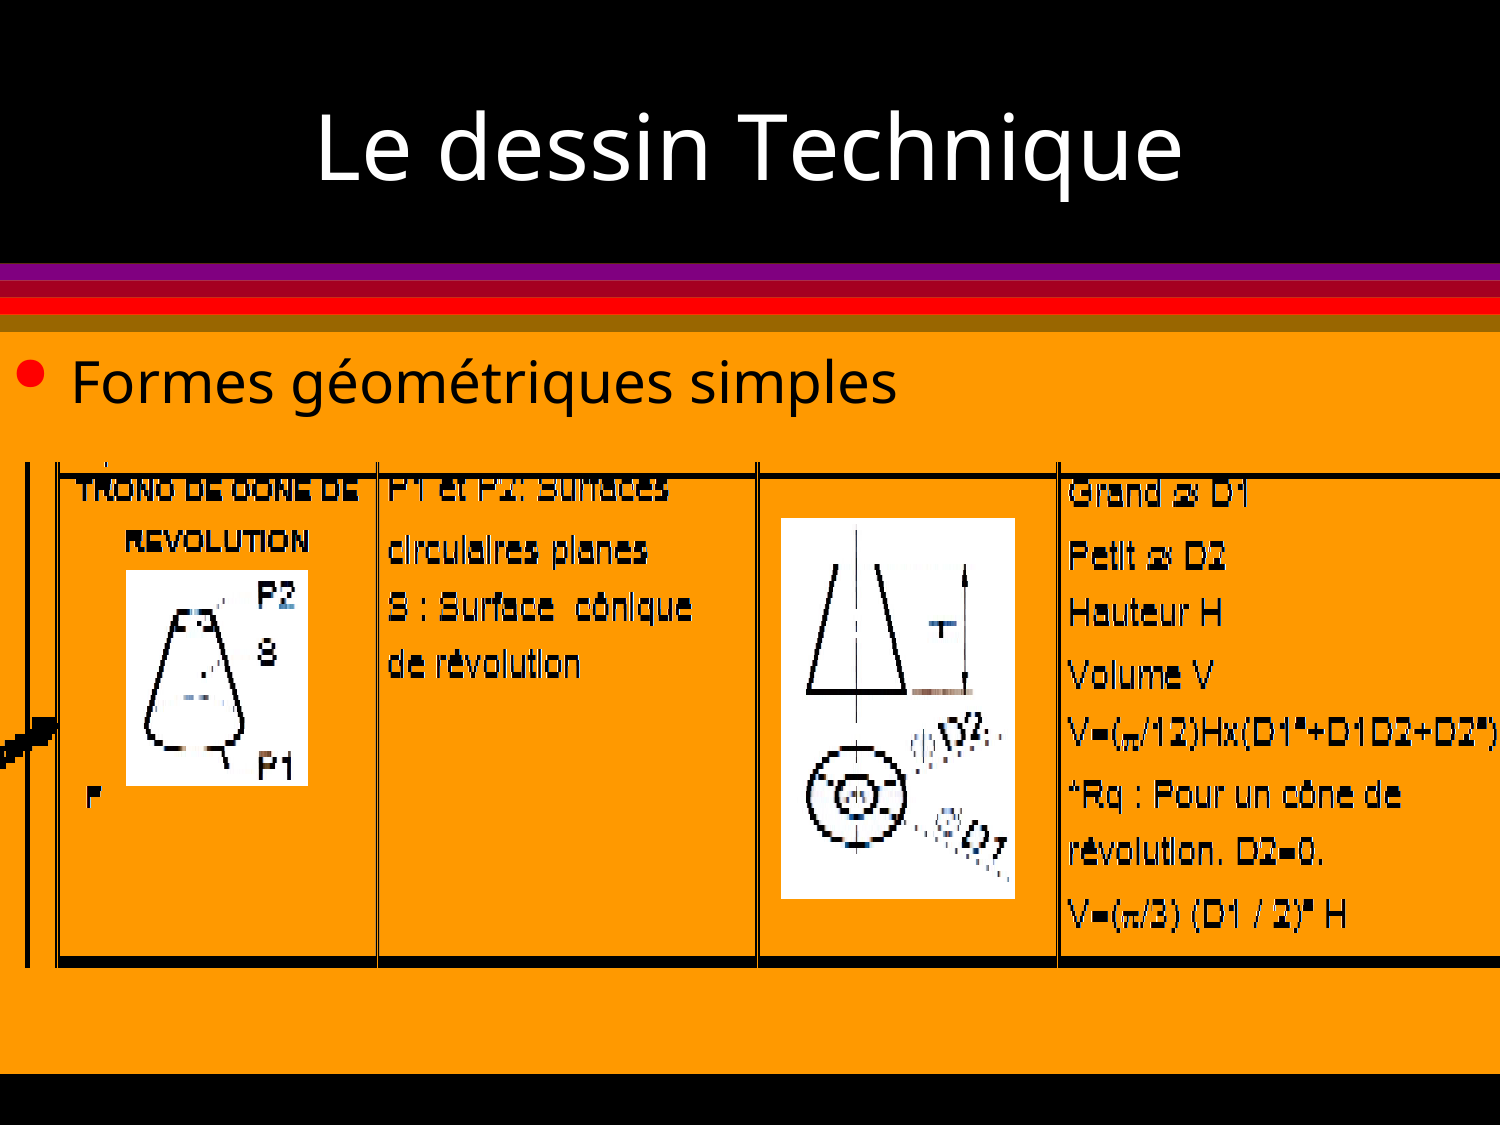

# Le dessin Technique
Formes géométriques simples